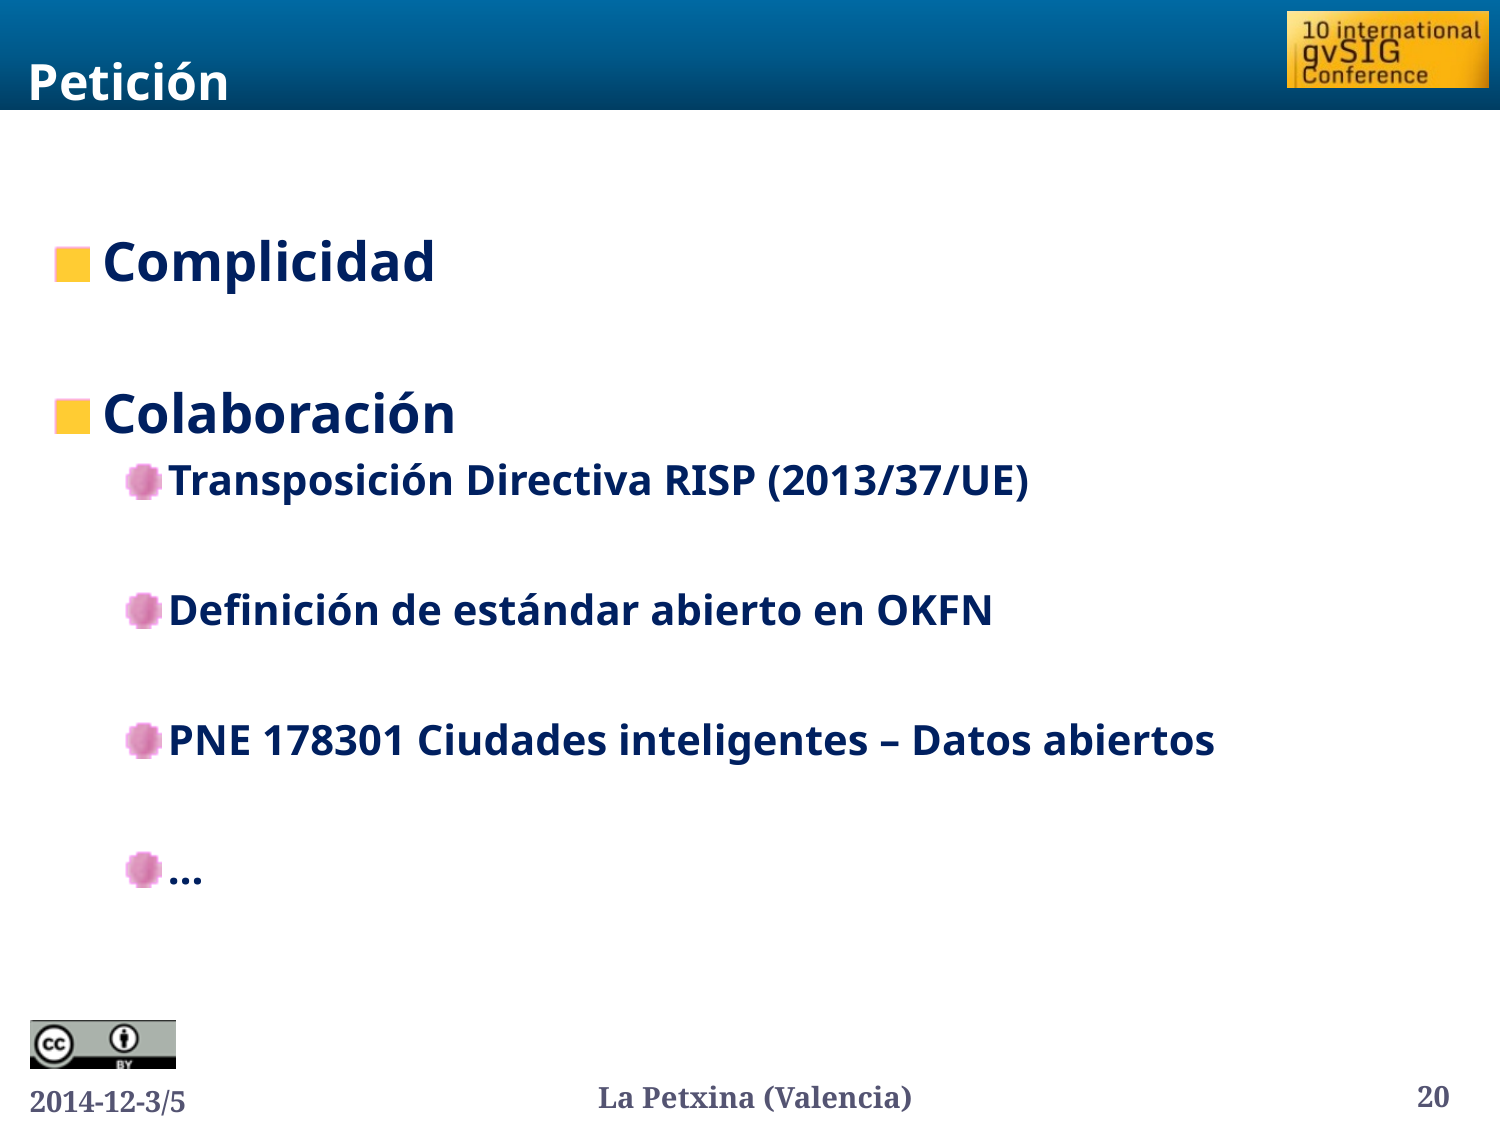

# Petición
Complicidad
Colaboración
Transposición Directiva RISP (2013/37/UE)
Definición de estándar abierto en OKFN
PNE 178301 Ciudades inteligentes – Datos abiertos
…